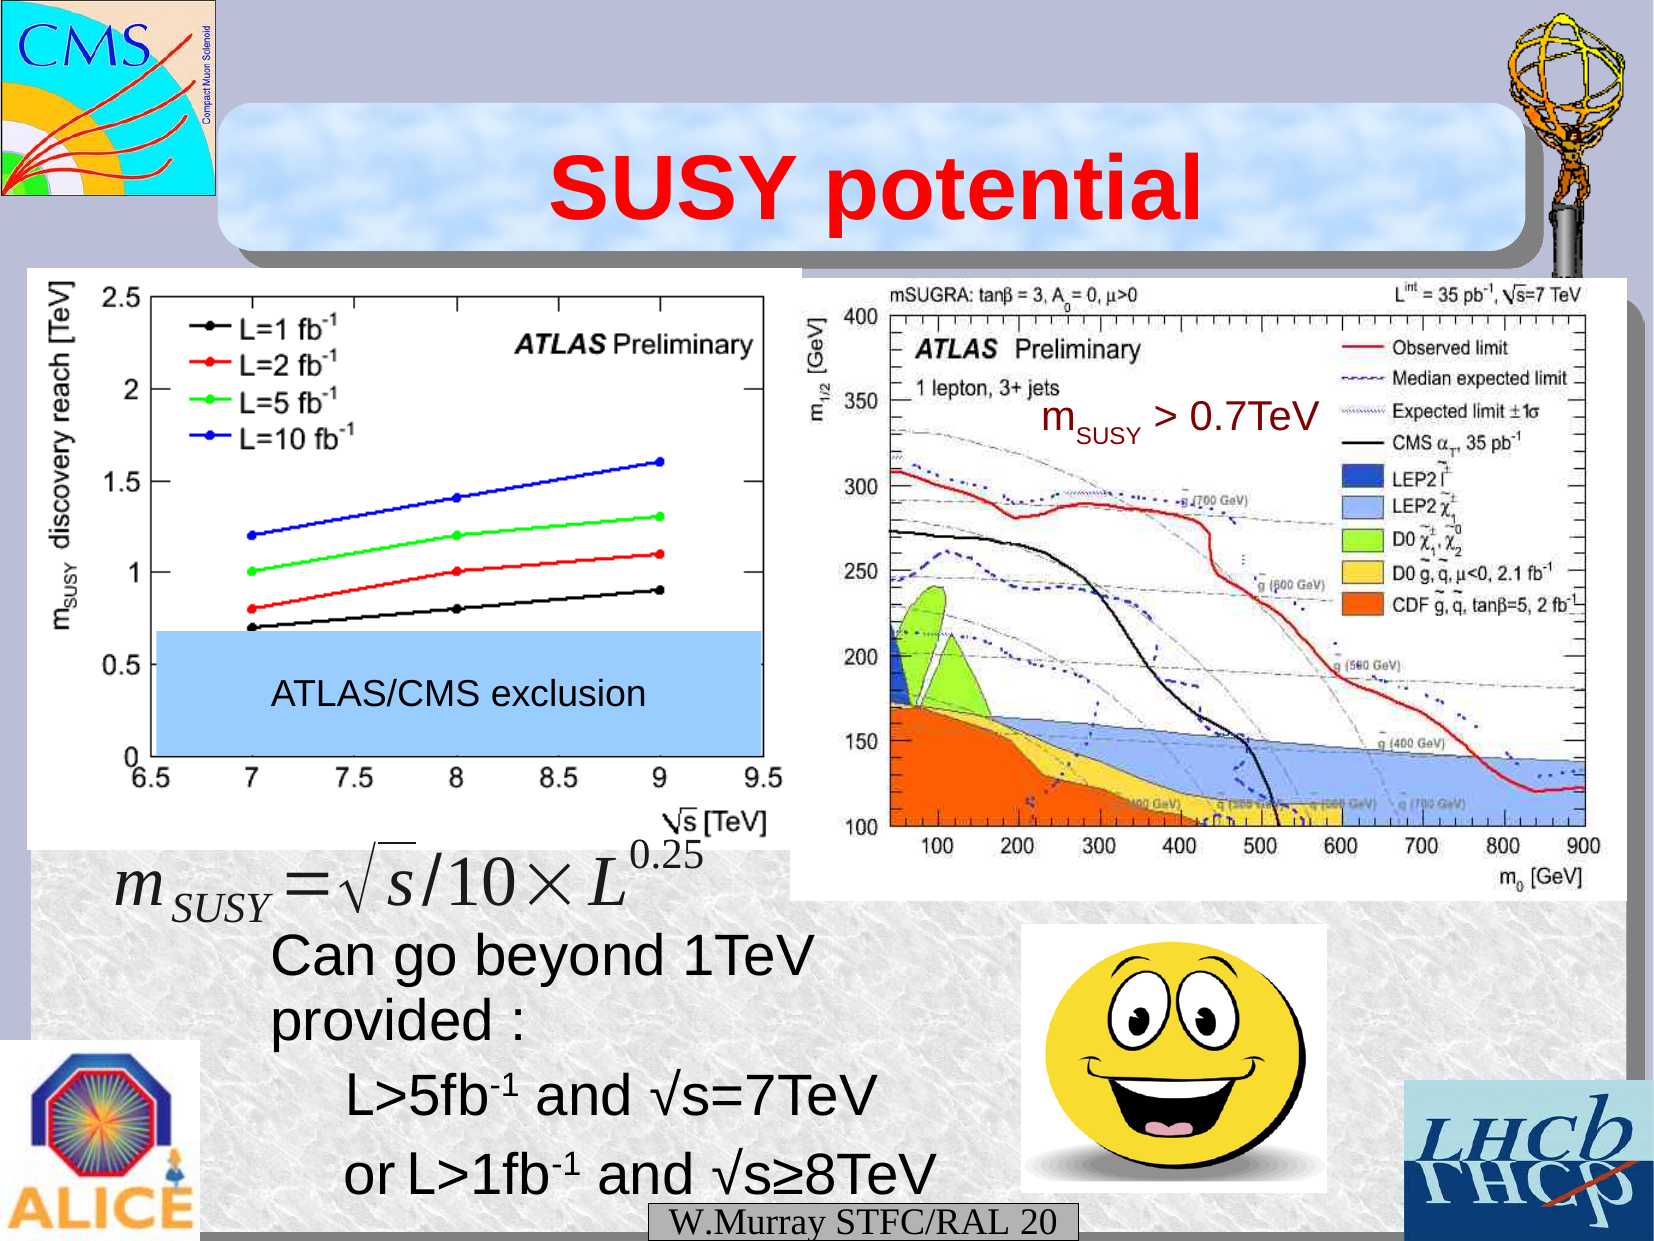

# SUSY potential
mSUSY > 0.7TeV
ATLAS/CMS exclusion
Can go beyond 1TeV provided :
	L>5fb-1 and √s=7TeV
	or L>1fb-1 and √s≥8TeV